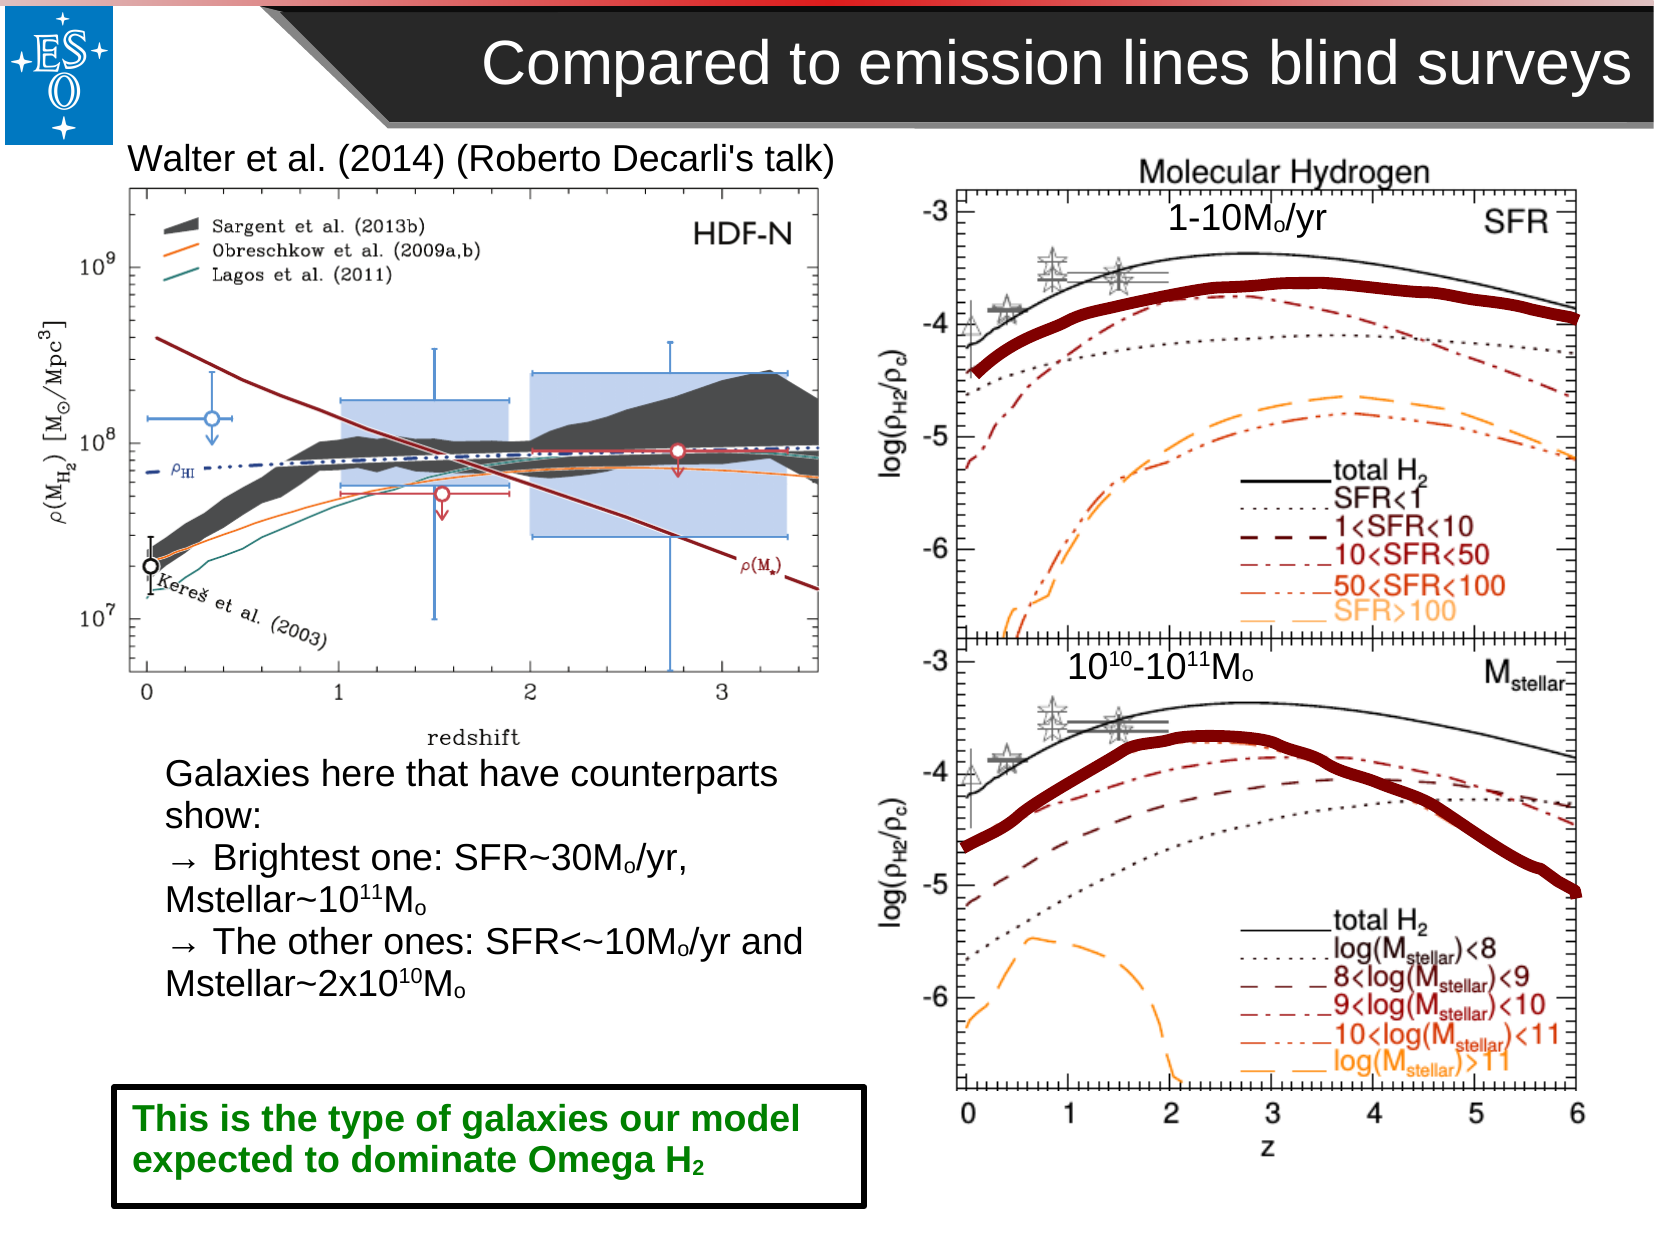

# Compared to emission lines blind surveys
Walter et al. (2014) (Roberto Decarli's talk)
1-10Mo/yr
1010-1011Mo
Galaxies here that have counterparts show:
→ Brightest one: SFR~30Mo/yr, Mstellar~1011Mo
→ The other ones: SFR<~10Mo/yr and Mstellar~2x1010Mo
This is the type of galaxies our model expected to dominate Omega H2